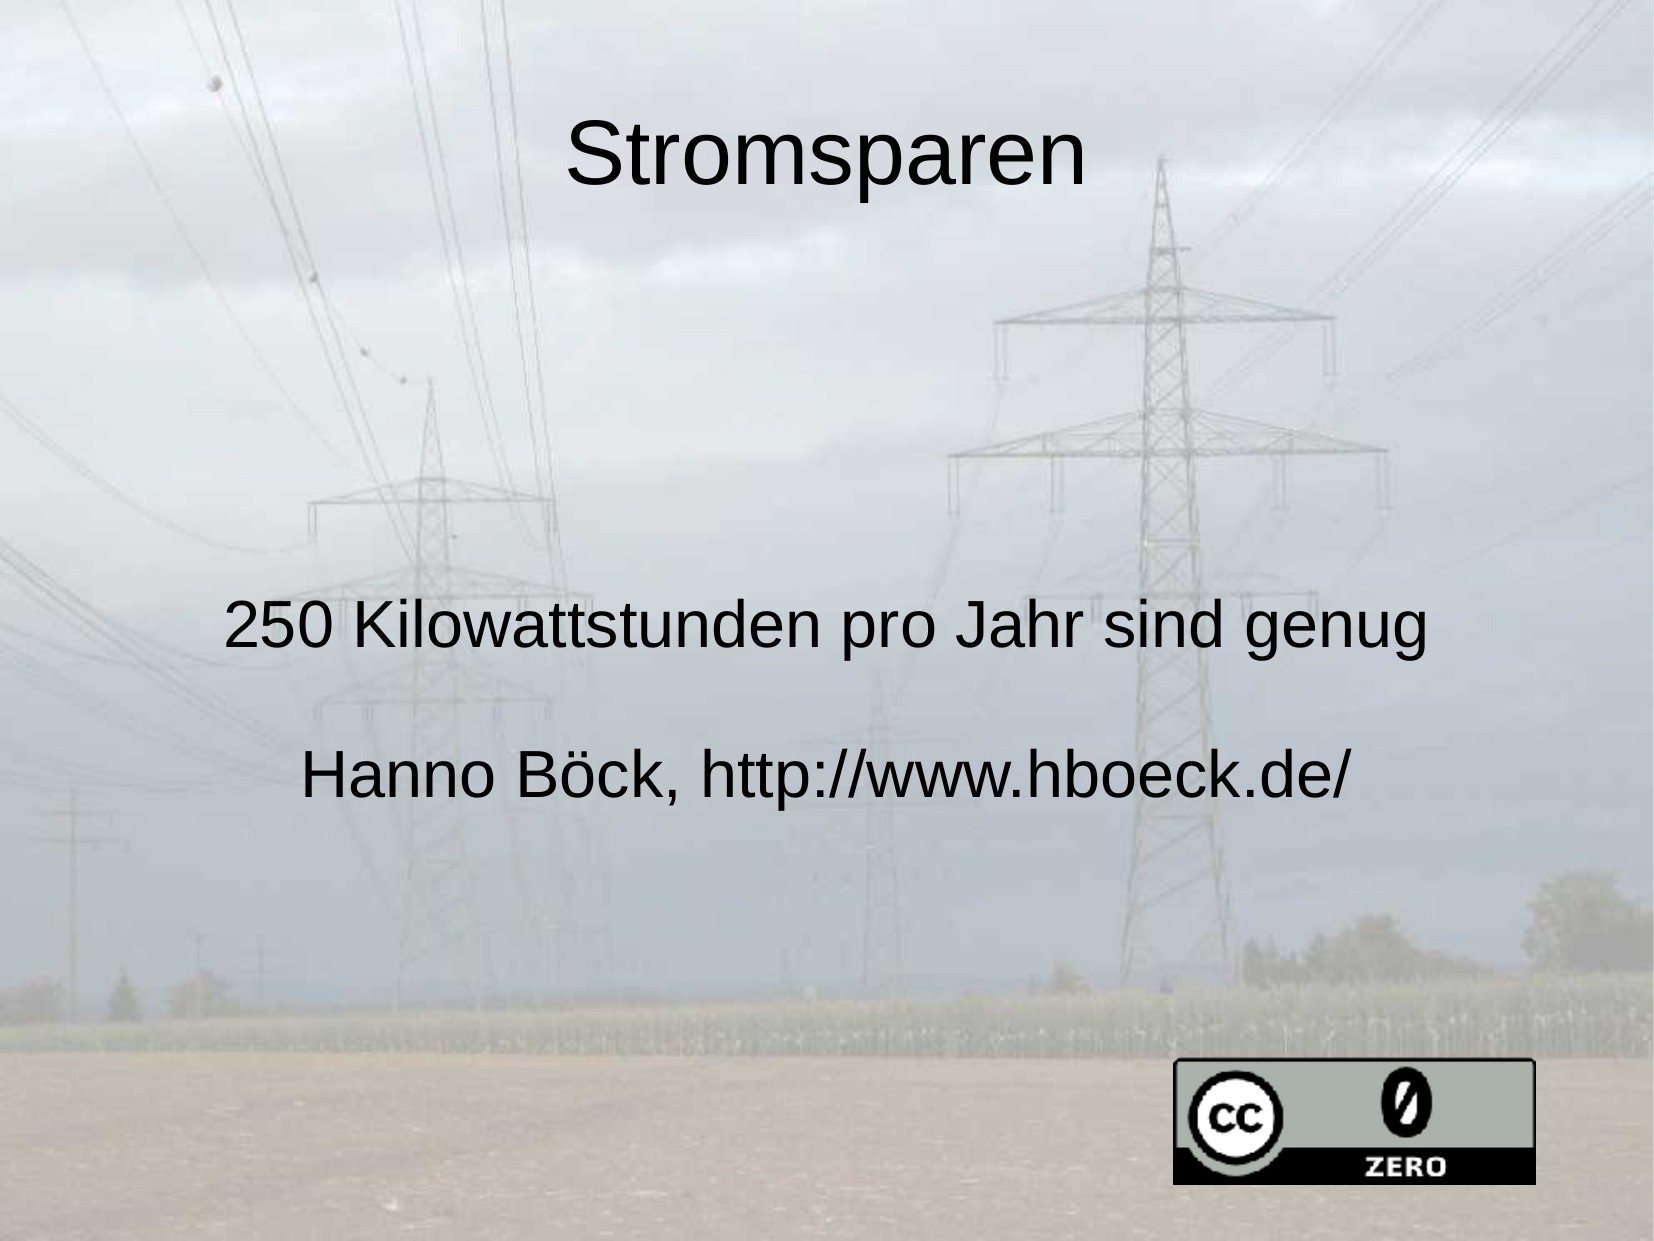

# Stromsparen
250 Kilowattstunden pro Jahr sind genug
Hanno Böck, http://www.hboeck.de/